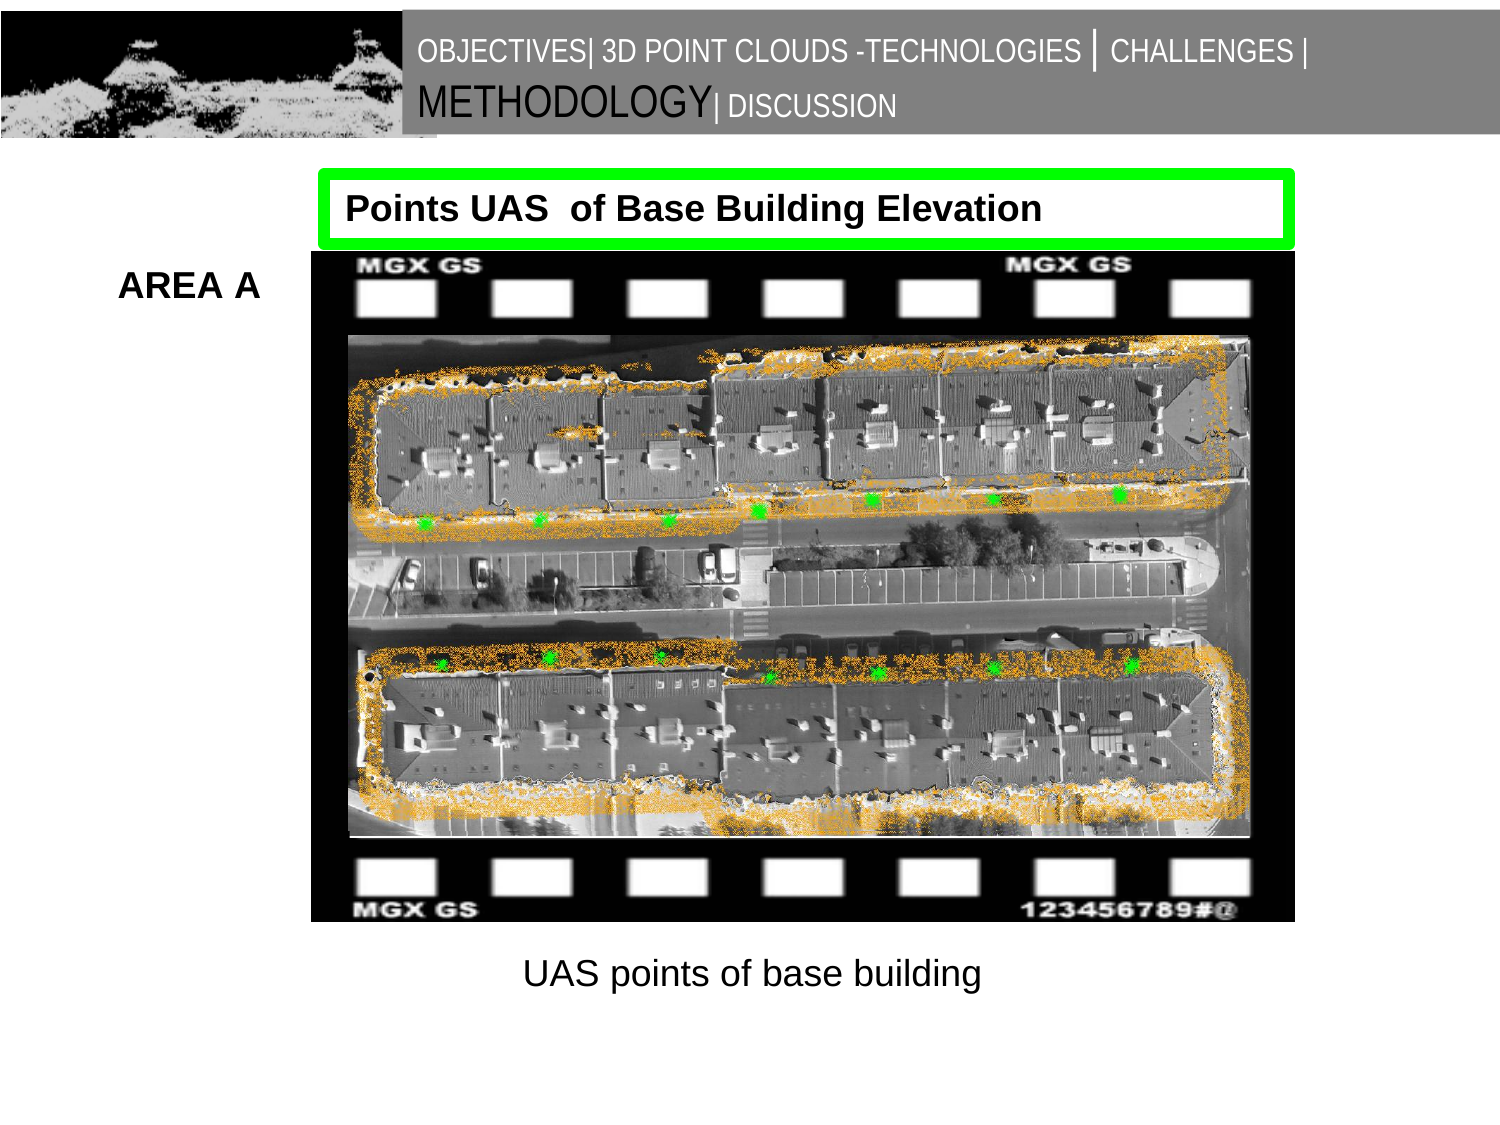

OBJECTIVES| 3D POINT CLOUDS -TECHNOLOGIES | CHALLENGES | METHODOLOGY| DISCUSSION
Points UAS of Base Building Elevation
AREA A
UAS points of base building
Functions: v.lidar.growing + v.lidar.correction = DTM points